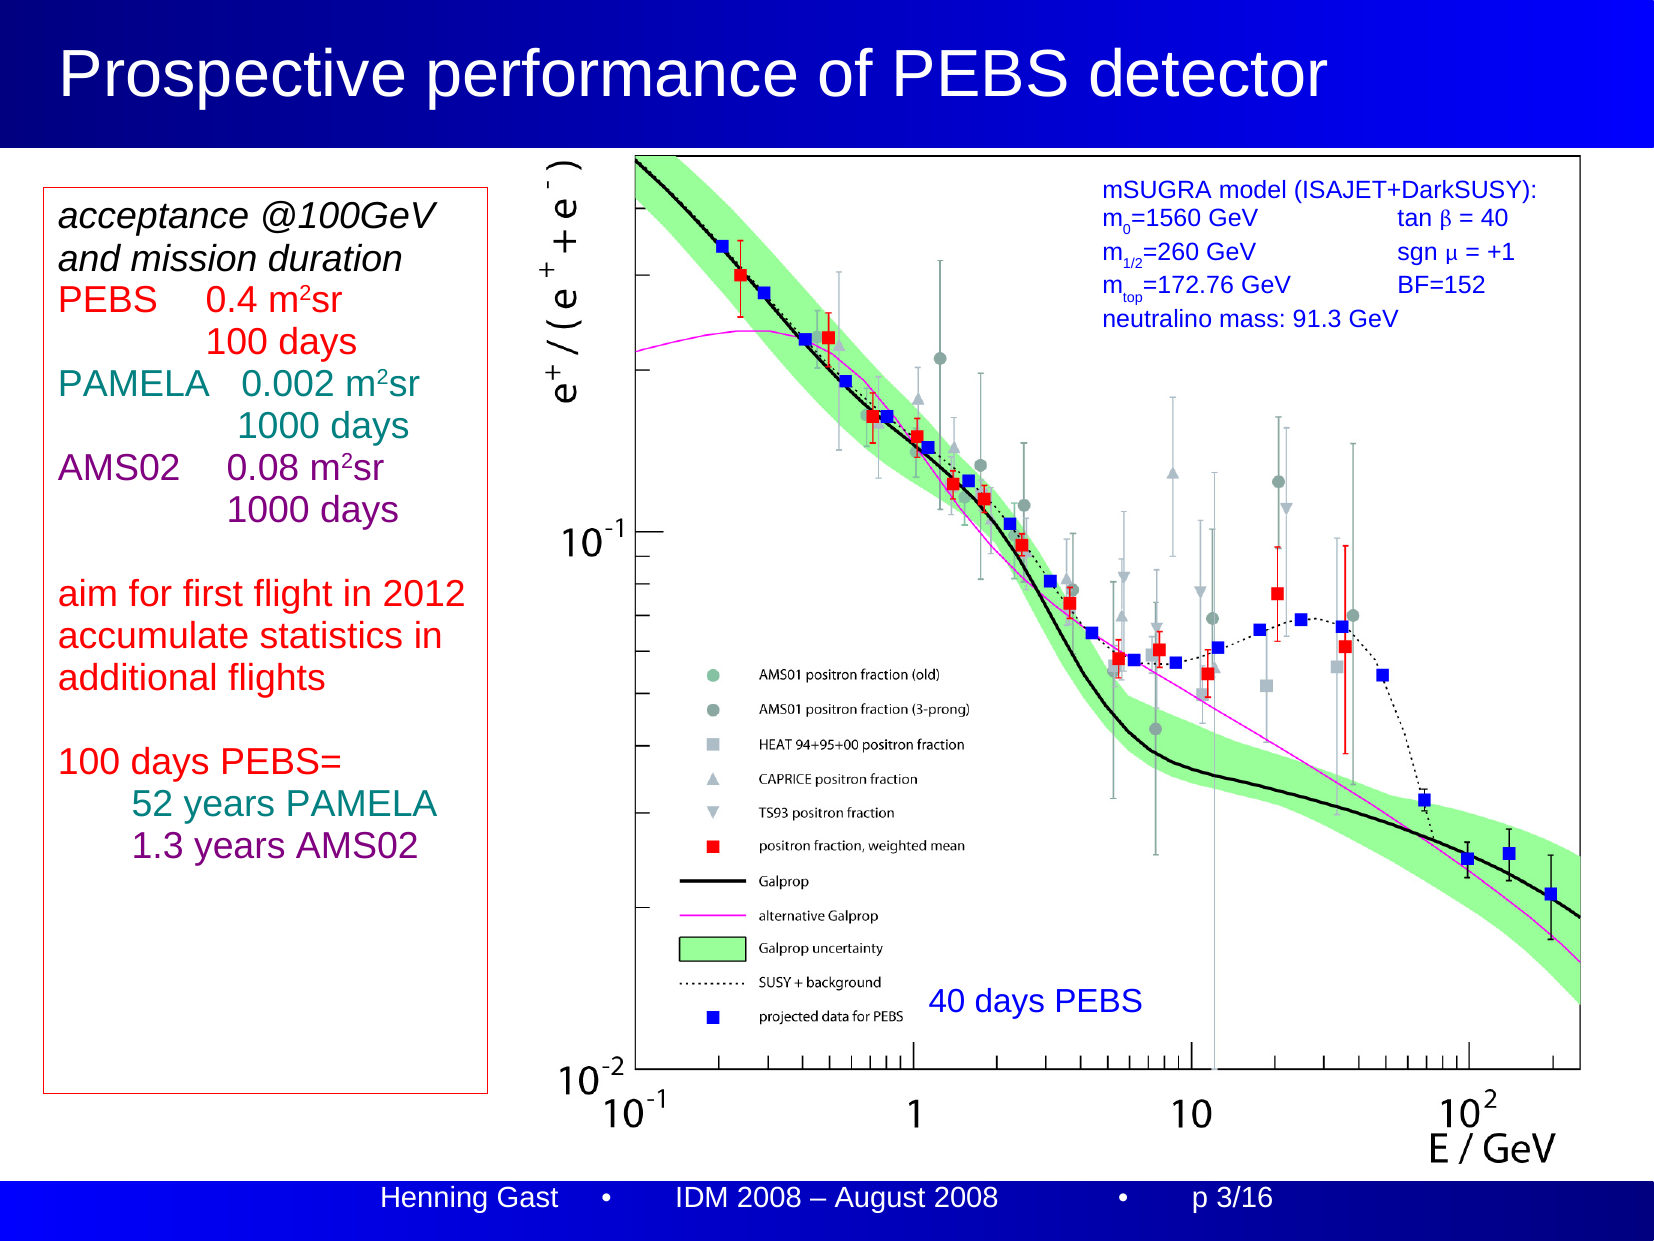

# Prospective performance of PEBS detector
mSUGRA model (ISAJET+DarkSUSY):
m0=1560 GeV		tan  = 40
m1/2=260 GeV		sgn  = +1
mtop=172.76 GeV		BF=152
neutralino mass: 91.3 GeV
acceptance @100GeV and mission duration
PEBS	0.4 m2sr
		100 days
PAMELA 0.002 m2sr
		 1000 days
AMS02	 0.08 m2sr
		 1000 days
aim for first flight in 2012
accumulate statistics in additional flights
100 days PEBS=
	52 years PAMELA	1.3 years AMS02
40 days PEBS